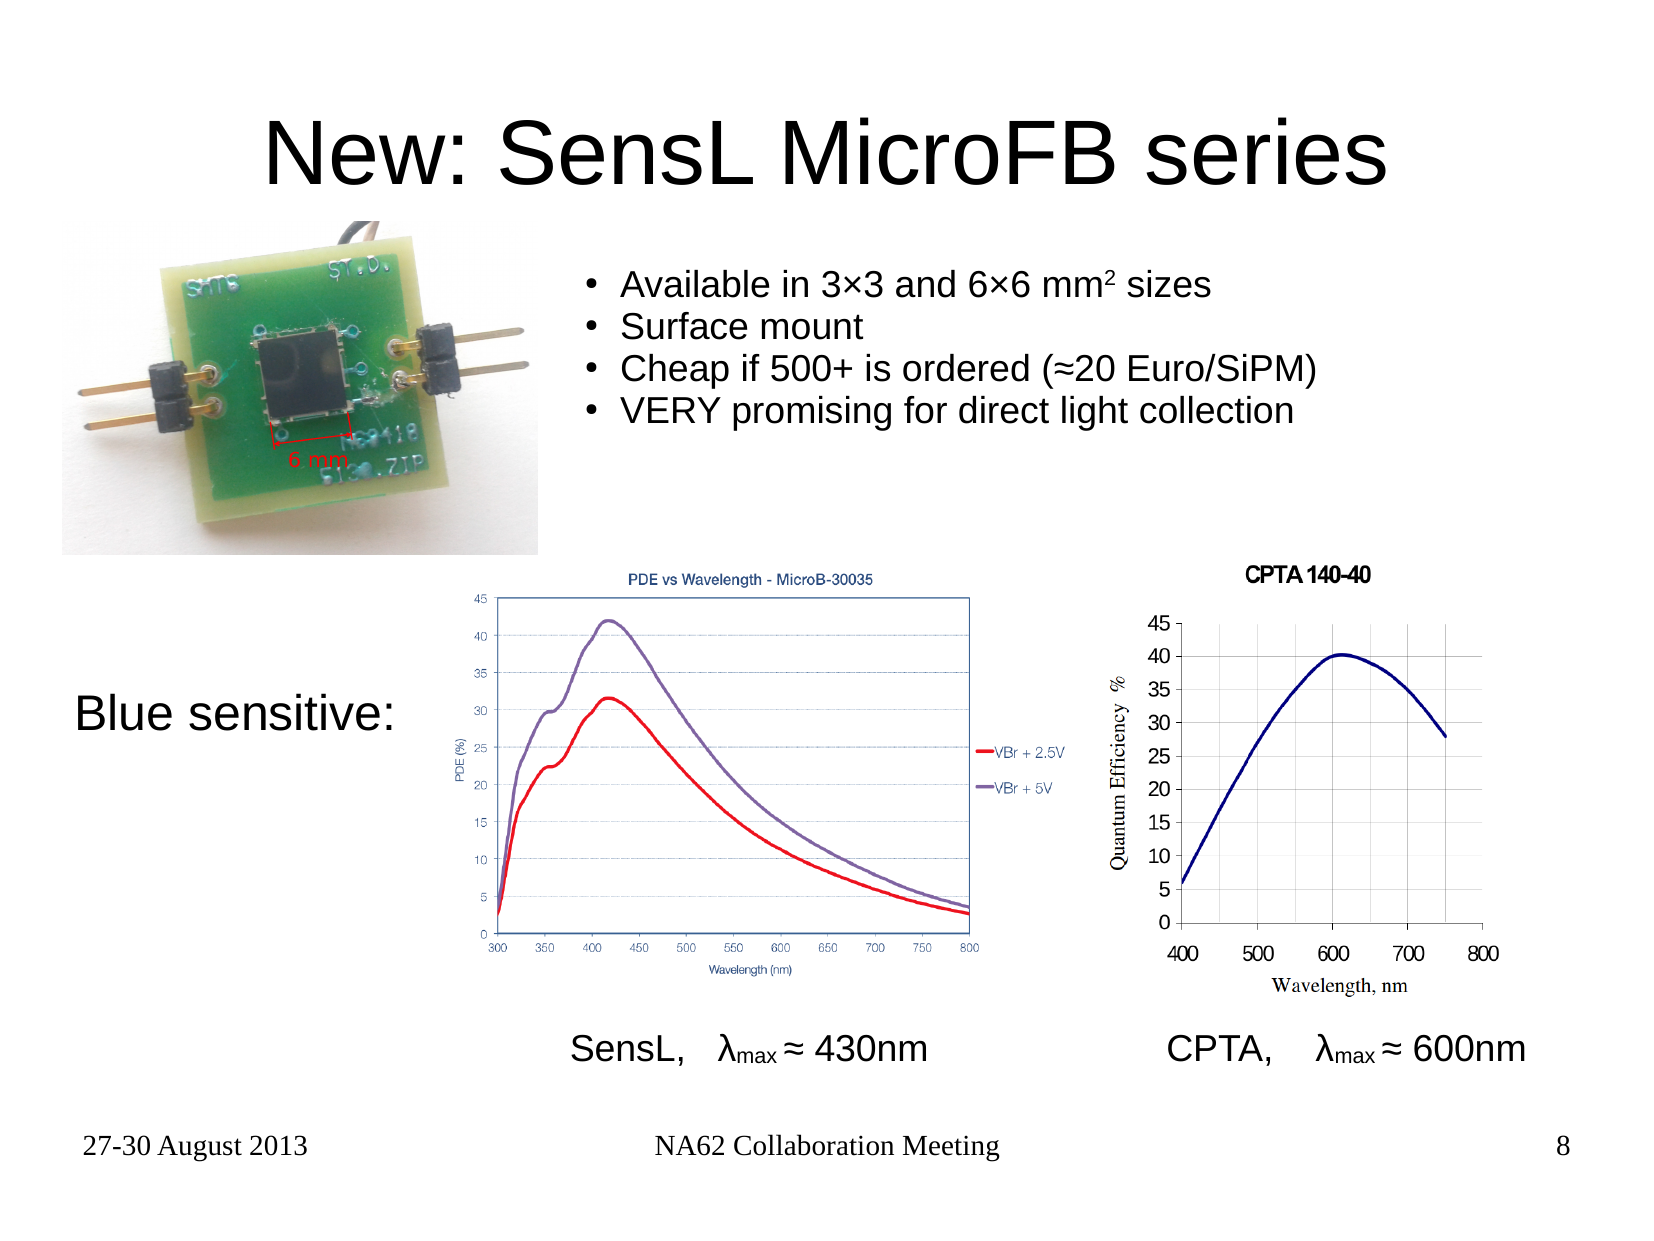

# New: SensL MicroFB series
Available in 3×3 and 6×6 mm2 sizes
Surface mount
Cheap if 500+ is ordered (≈20 Euro/SiPM)
VERY promising for direct light collection
Blue sensitive:
SensL, λmax ≈ 430nm
CPTA, λmax ≈ 600nm
27-30 August 2013
NA62 Collaboration Meeting
8